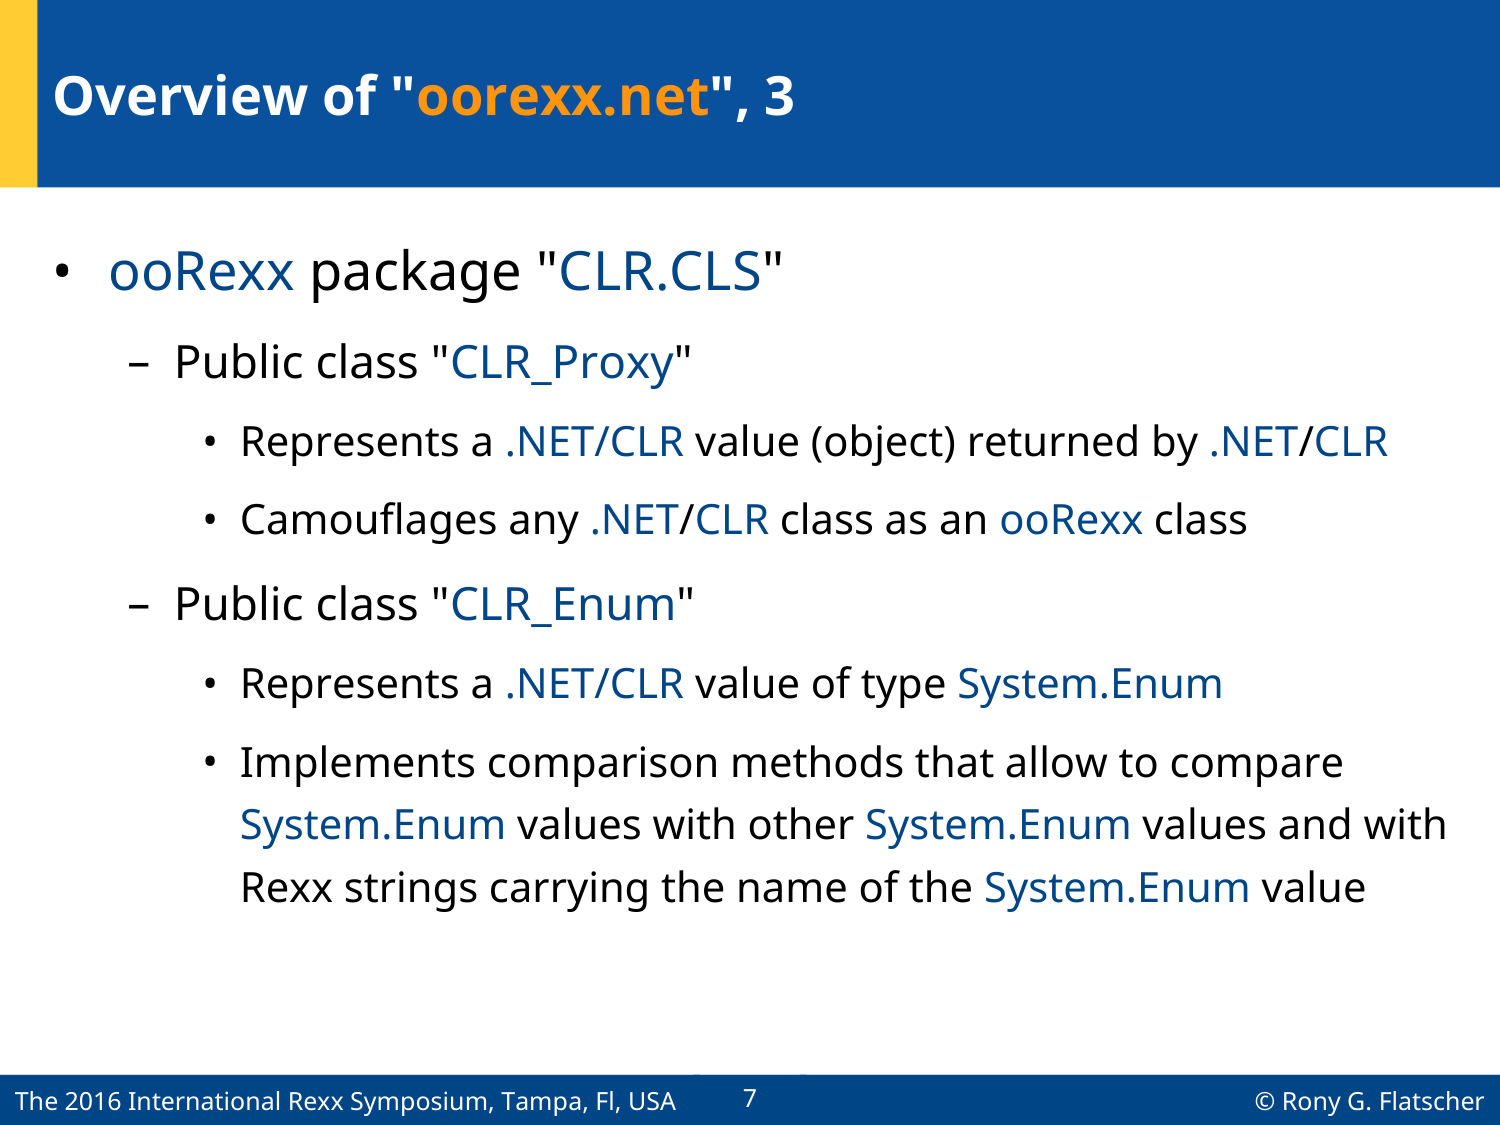

# Overview of "oorexx.net", 3
ooRexx package "CLR.CLS"
Public class "CLR_Proxy"
Represents a .NET/CLR value (object) returned by .NET/CLR
Camouflages any .NET/CLR class as an ooRexx class
Public class "CLR_Enum"
Represents a .NET/CLR value of type System.Enum
Implements comparison methods that allow to compare System.Enum values with other System.Enum values and with Rexx strings carrying the name of the System.Enum value